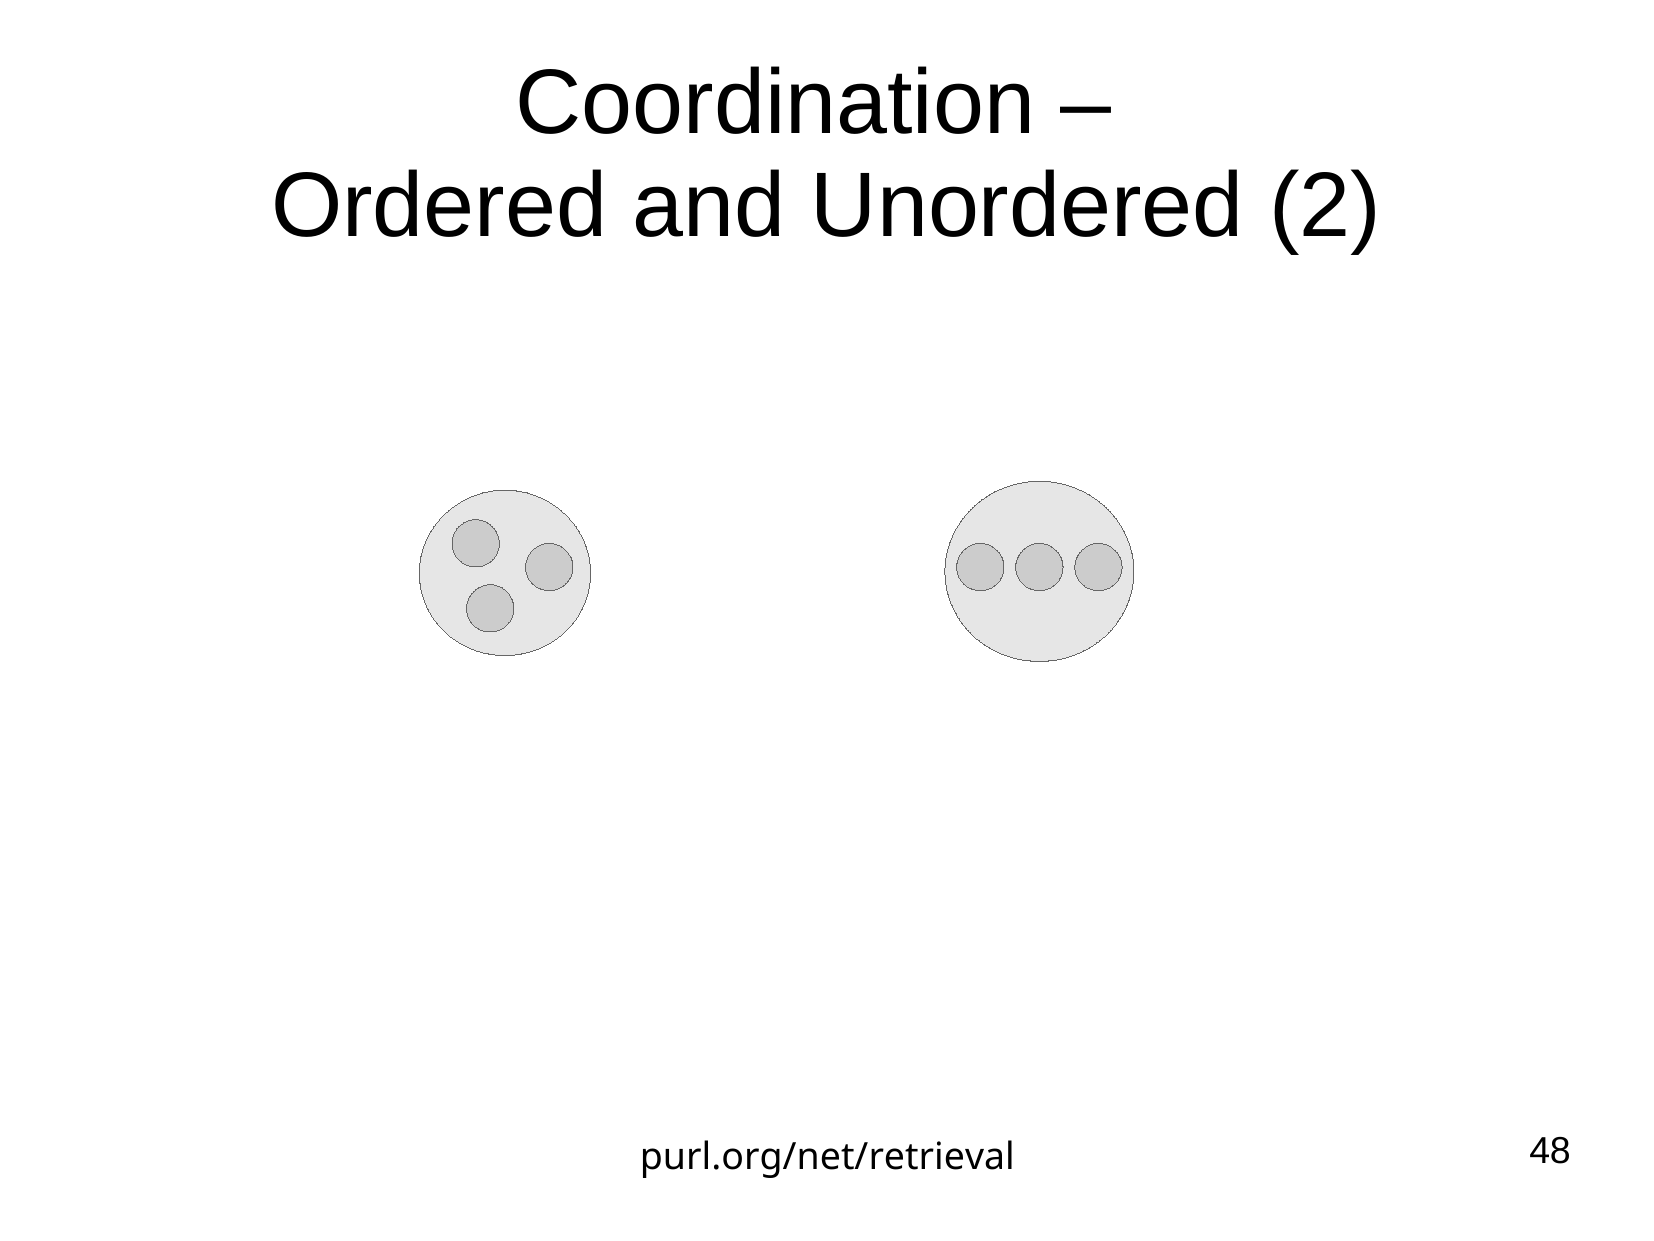

# Coordination – Ordered and Unordered (2)
purl.org/net/retrieval
48